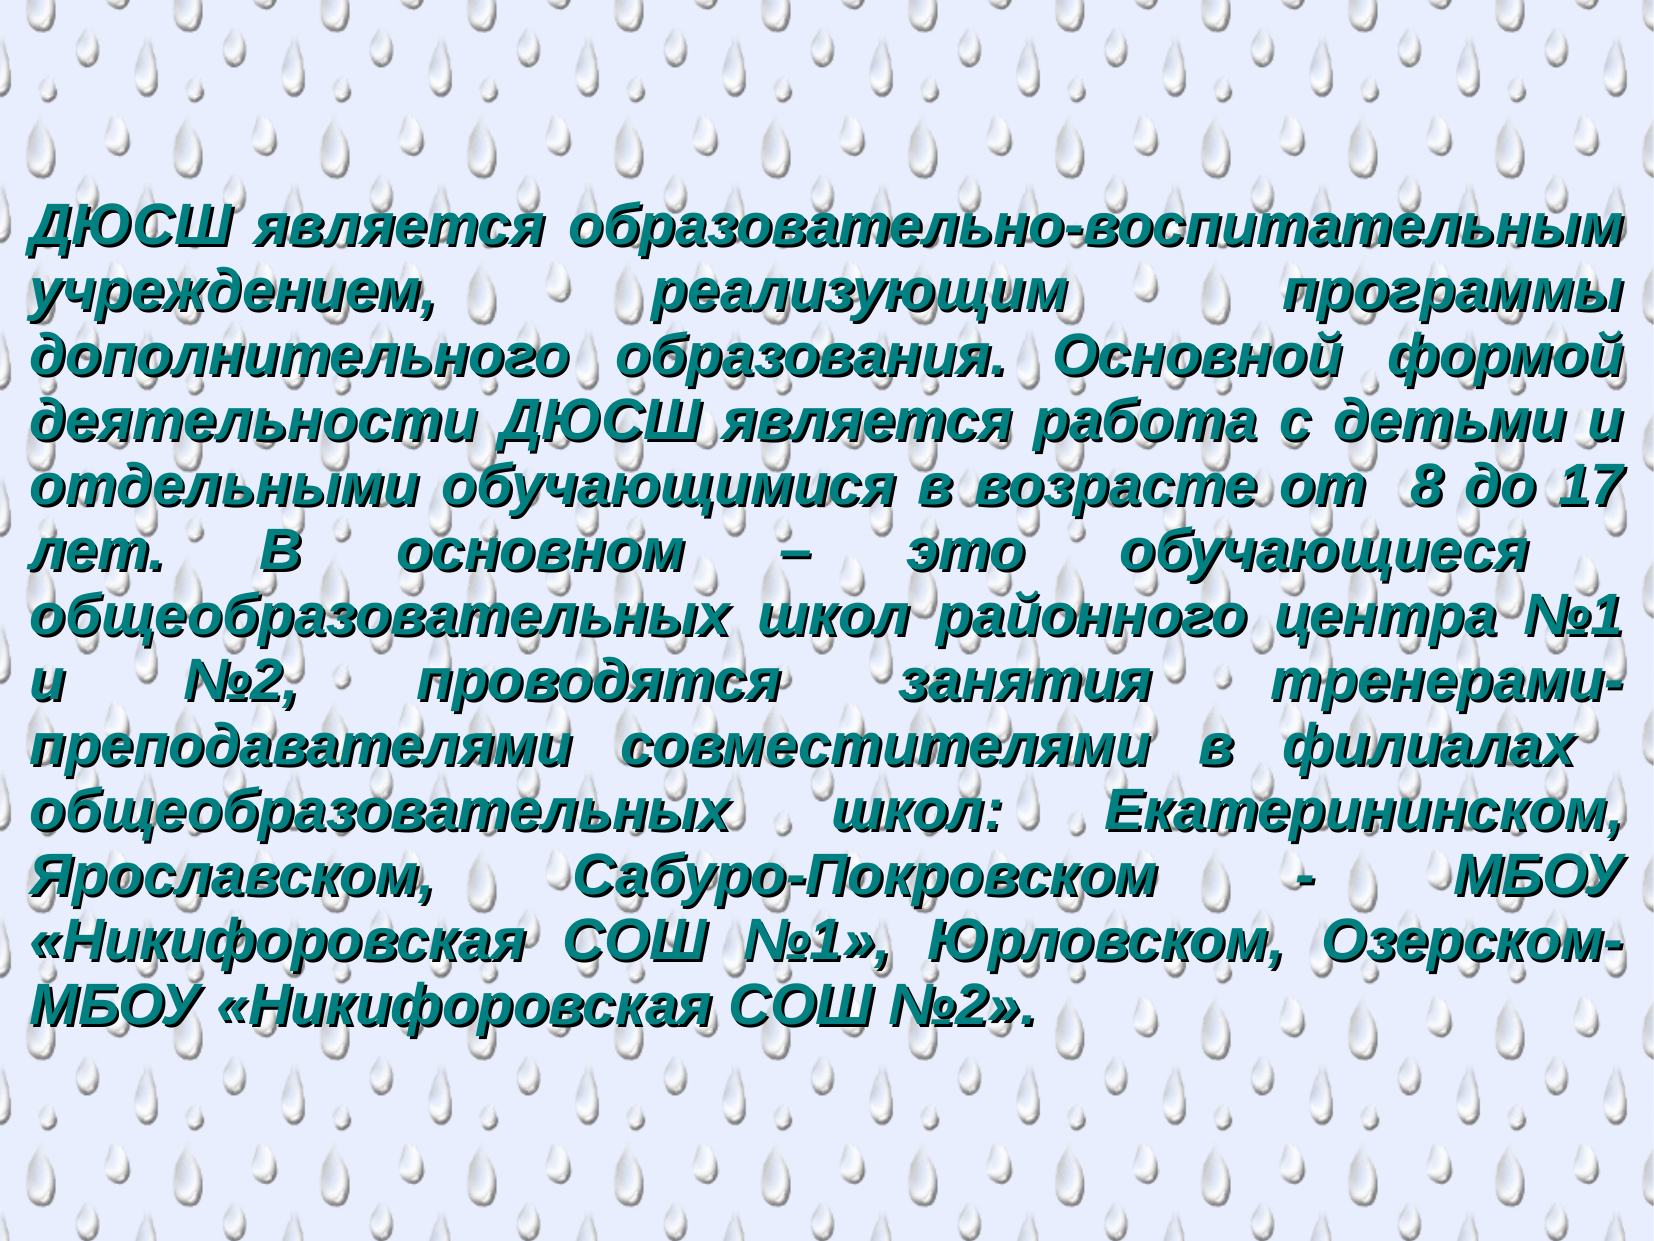

# ДЮСШ является образовательно-воспитательным учреждением, реализующим программы дополнительного образования. Основной формой деятельности ДЮСШ является работа с детьми и отдельными обучающимися в возрасте от 8 до 17 лет. В основном – это обучающиеся общеобразовательных школ районного центра №1 и №2, проводятся занятия тренерами-преподавателями совместителями в филиалах общеобразовательных школ: Екатерининском, Ярославском, Сабуро-Покровском - МБОУ «Никифоровская СОШ №1», Юрловском, Озерском- МБОУ «Никифоровская СОШ №2».